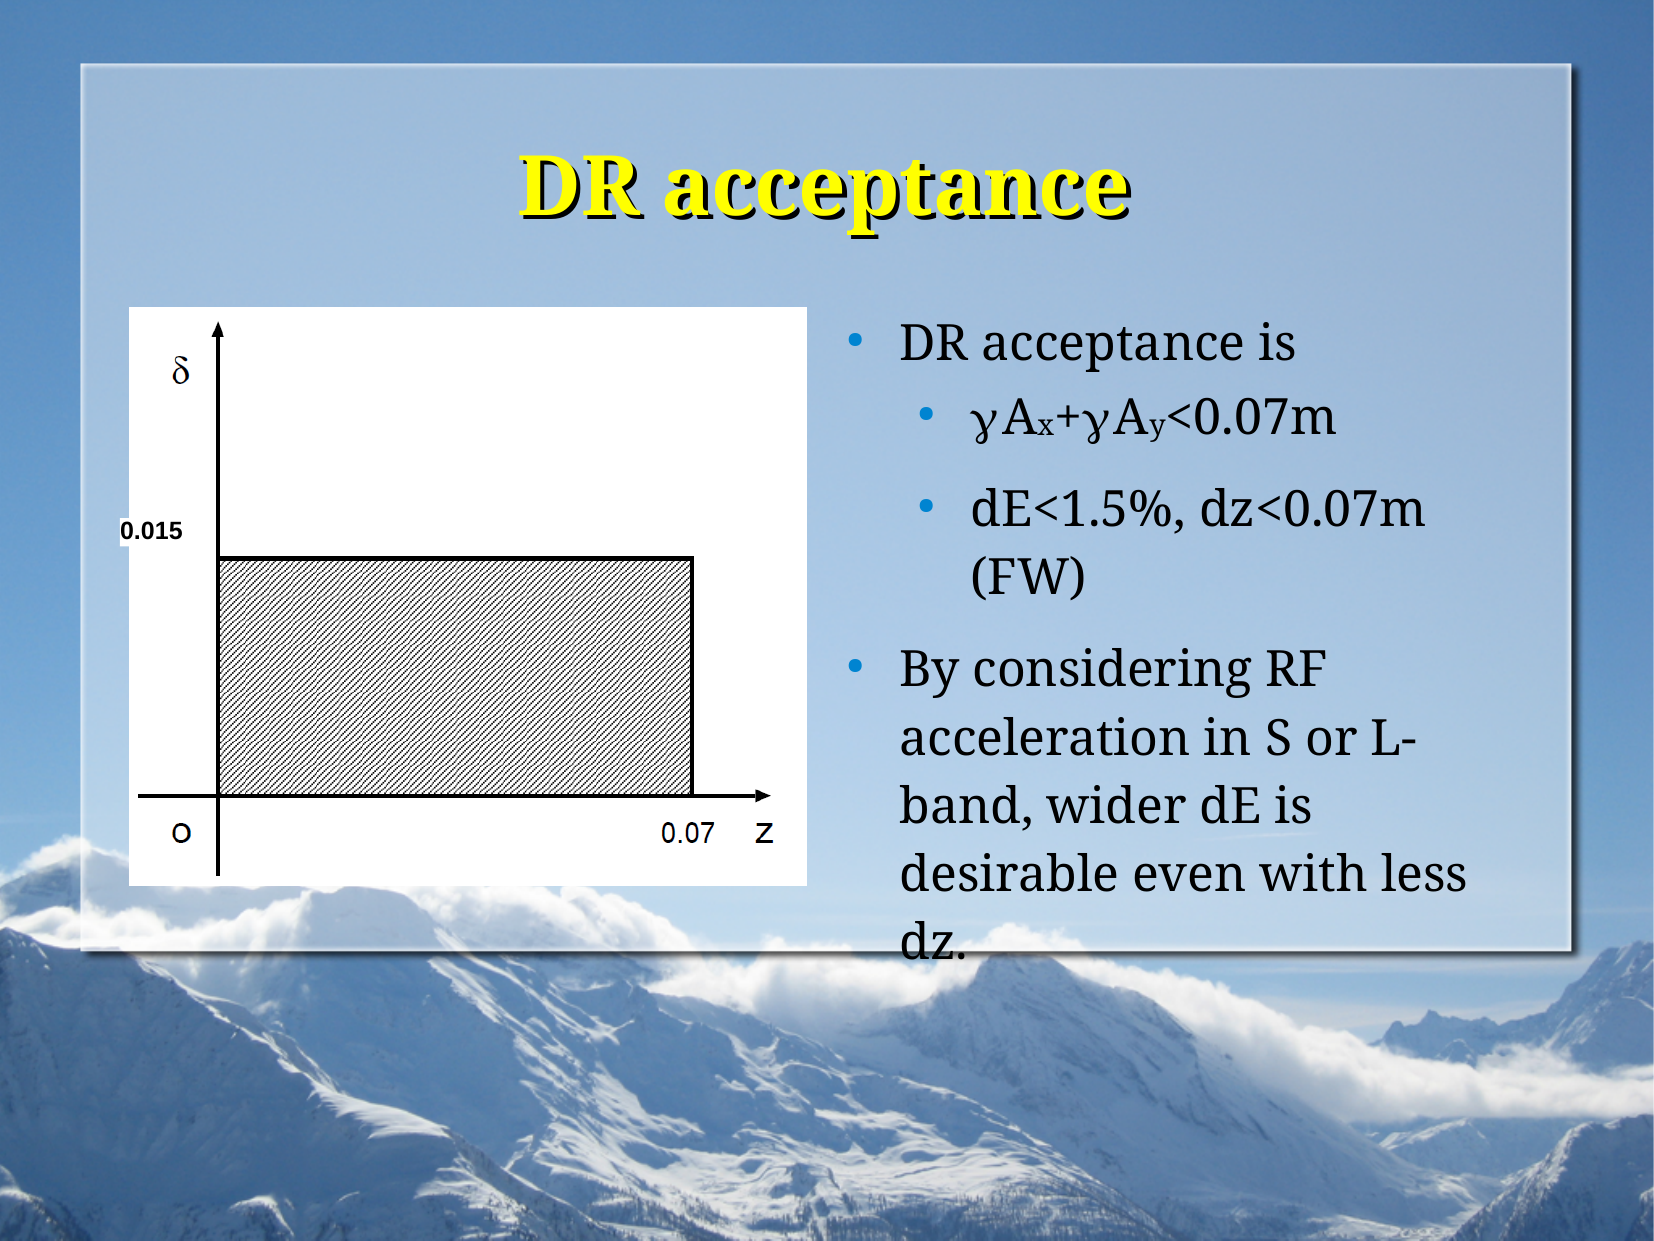

# DR acceptance
DR acceptance is
gAx+gAy<0.07m
dE<1.5%, dz<0.07m (FW)
By considering RF acceleration in S or L-band, wider dE is desirable even with less dz.
0.015